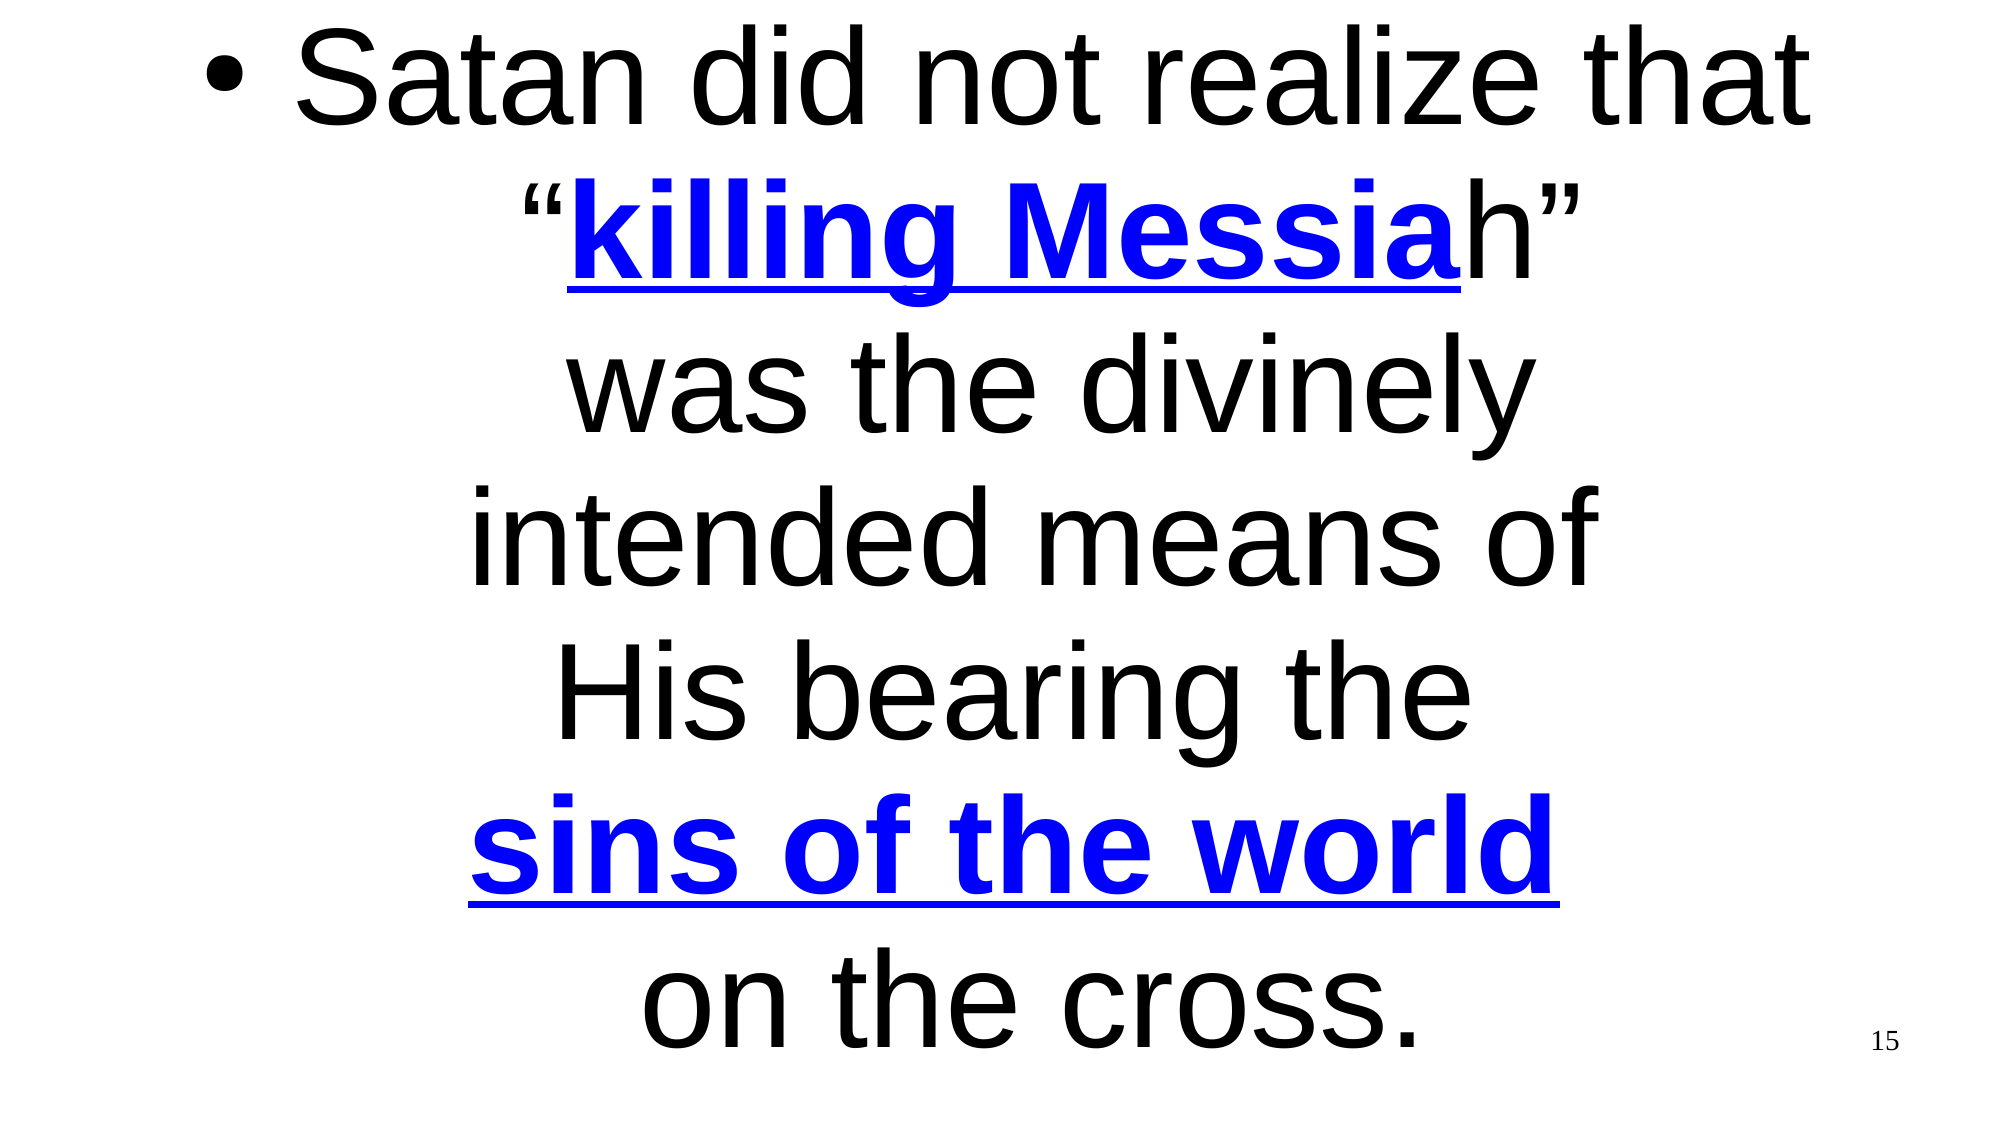

# Satan did not realize that “killing Messiah” was the divinely intended means of His bearing the sins of the world on the cross.
15